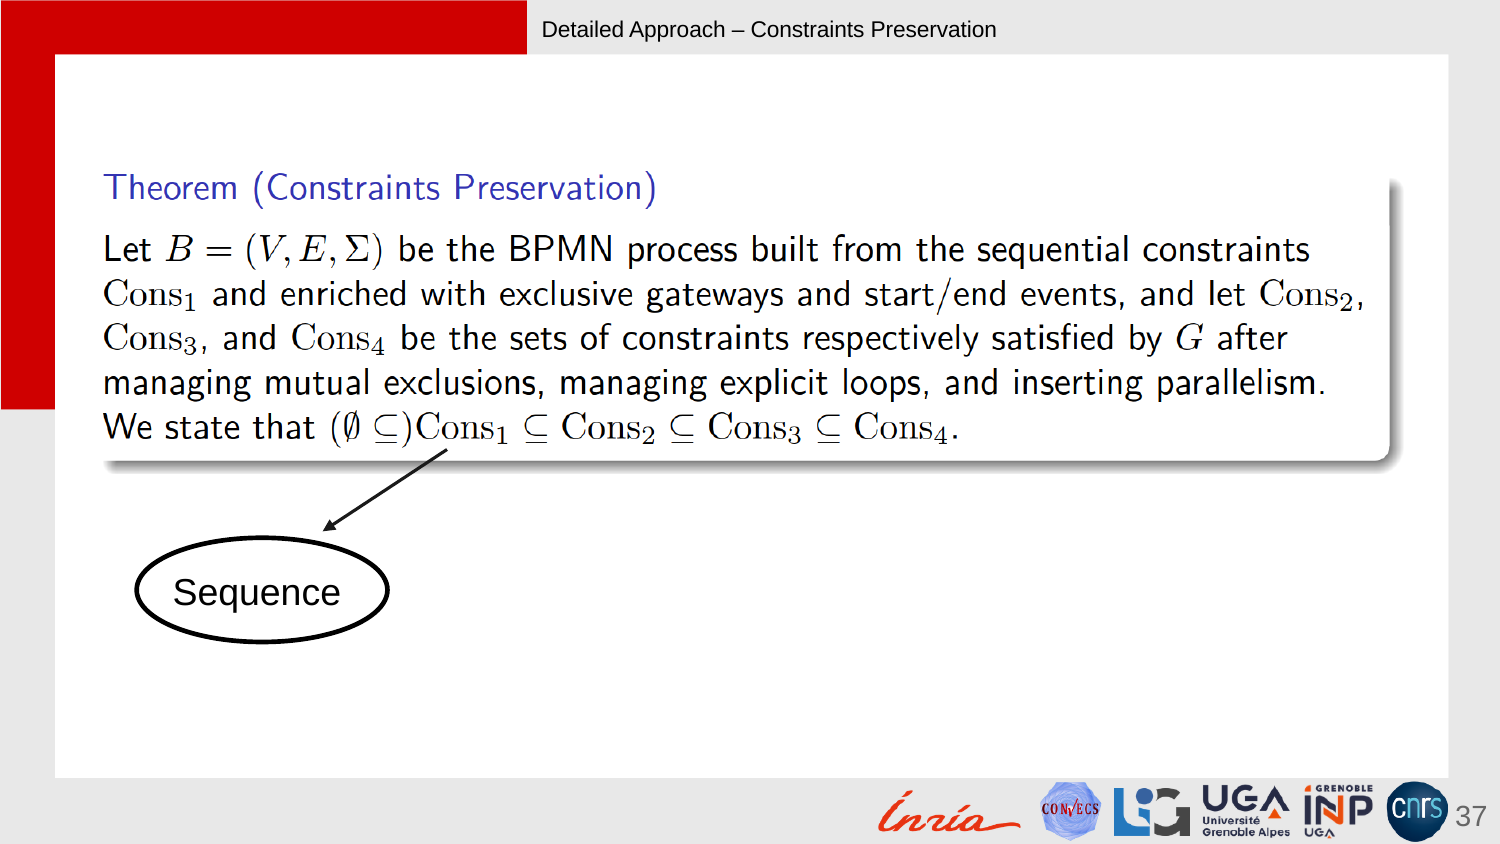

# Detailed Approach – Constraints Preservation
Sequence
37